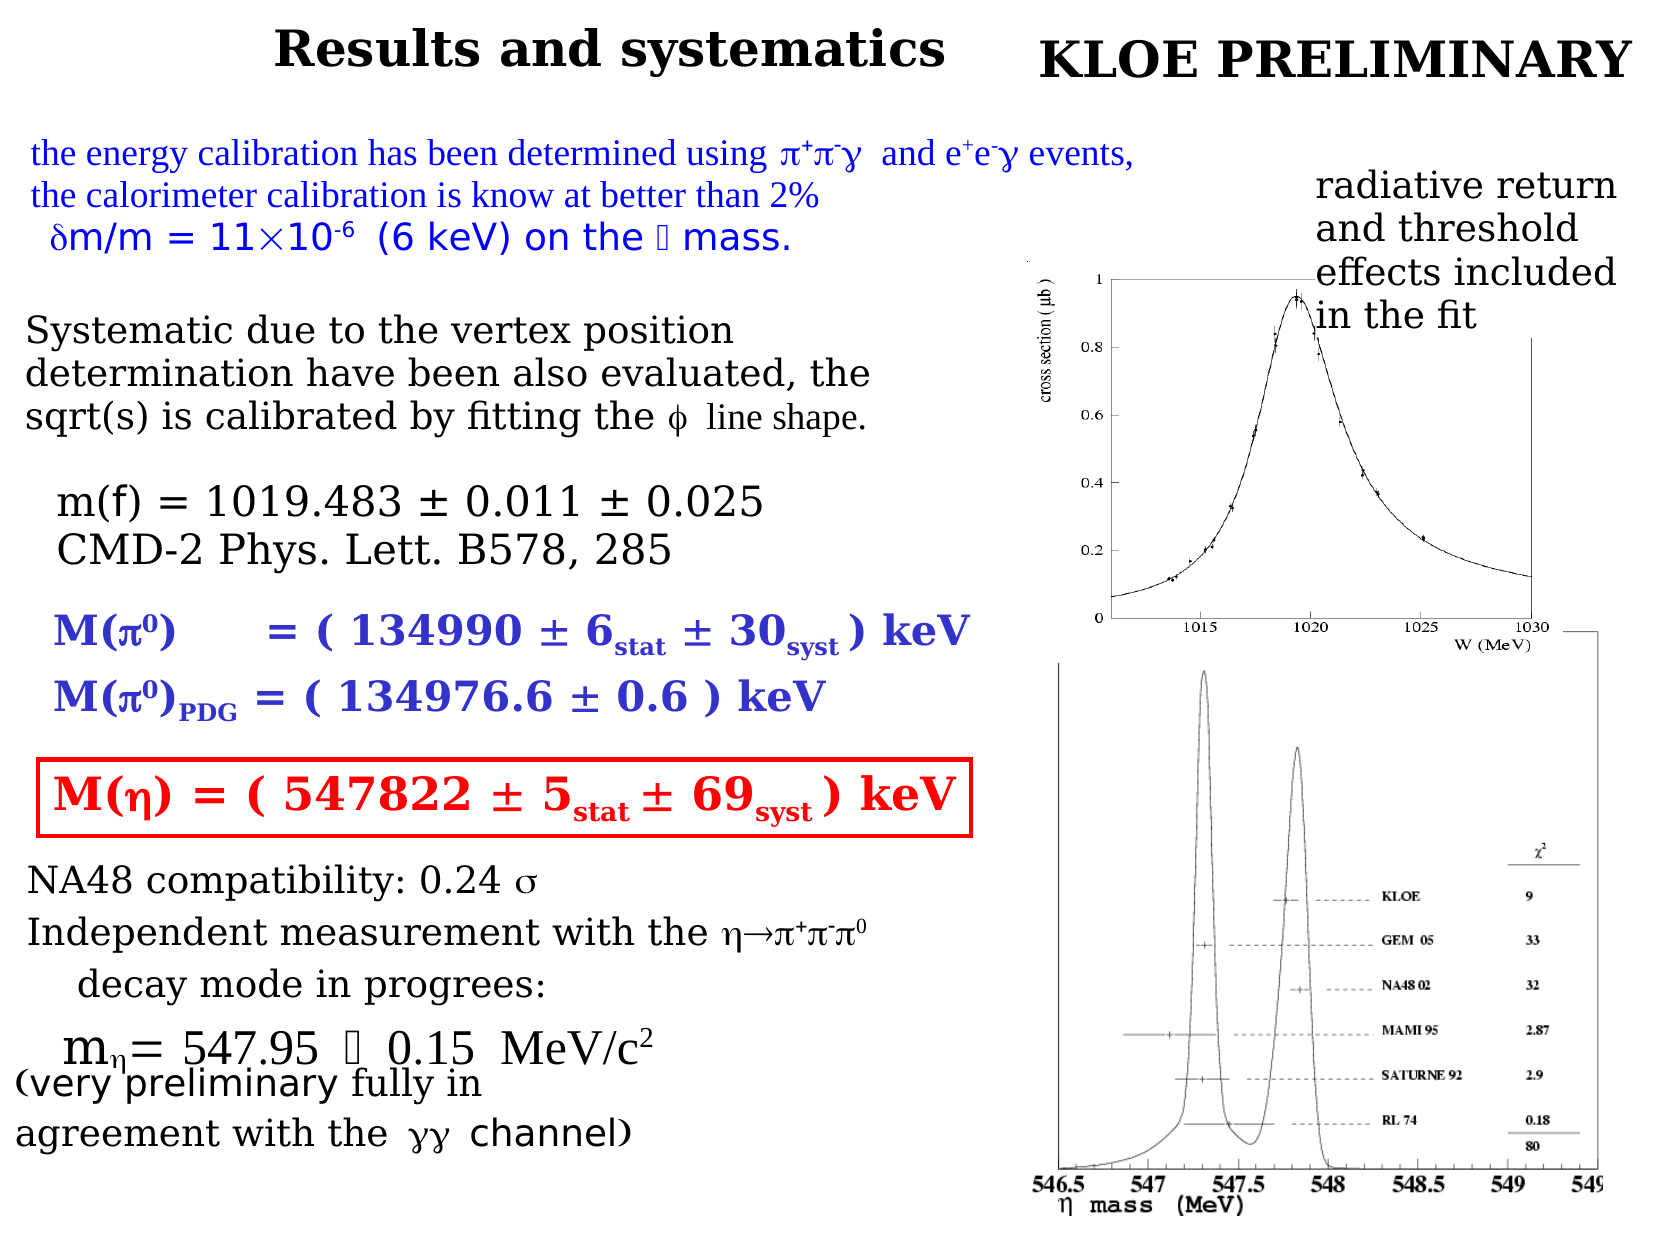

Results and systematics
KLOE PRELIMINARY
the energy calibration has been determined using p+p-g and e+e-g events,
the calorimeter calibration is know at better than 2%
 dm/m = 1110-6 (6 keV) on the  mass.
radiative return and threshold effects included in the fit
Systematic due to the vertex position determination have been also evaluated, the sqrt(s) is calibrated by fitting the f line shape.
m(f) = 1019.483 ± 0.011 ± 0.025
CMD-2 Phys. Lett. B578, 285
M(0) = ( 134990  6stat  30syst ) keV
M(0)PDG = ( 134976.6  0.6 ) keV
M() = ( 547822  5stat  69syst ) keV
 NA48 compatibility: 0.24 
 Independent measurement with the 
 decay mode in progrees:
 mh= 547.95  0.15 MeV/c2
(very preliminary fully in
agreement with the gg channel)
33